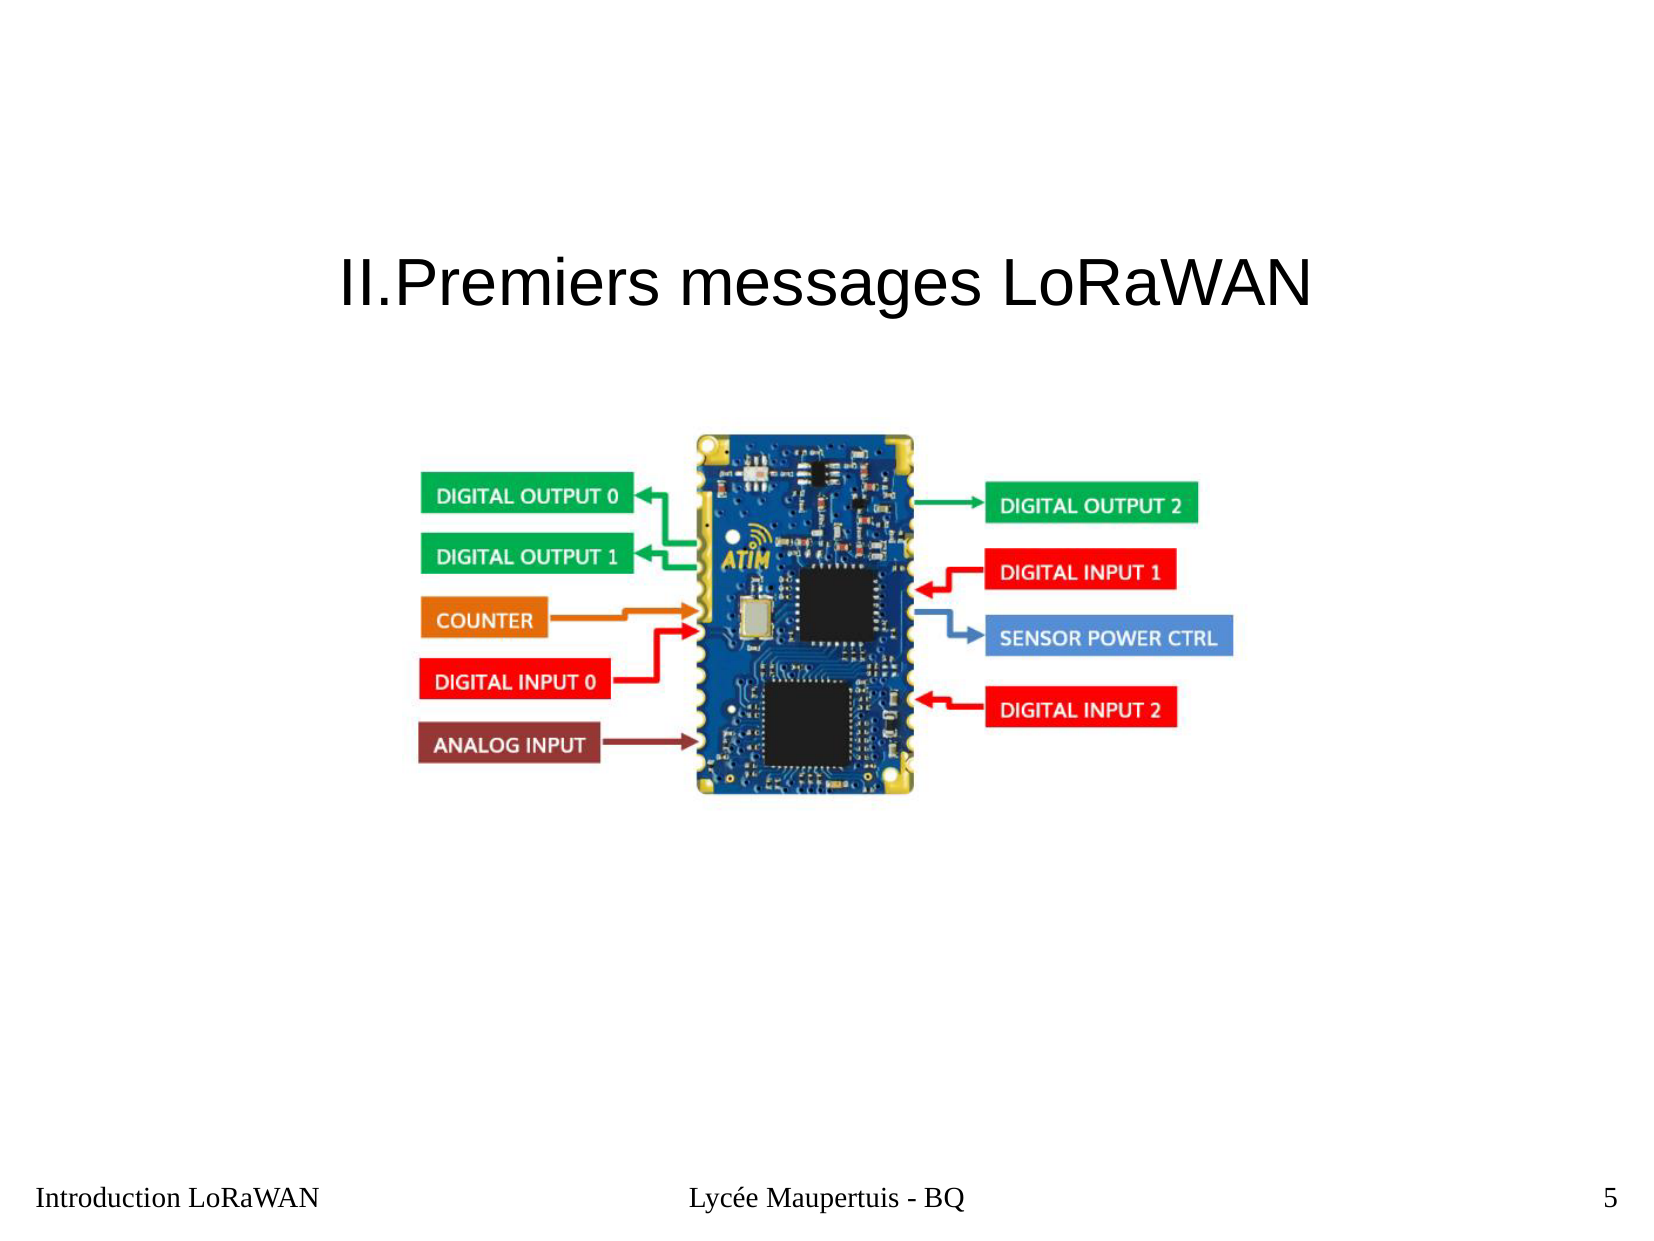

# Premiers messages LoRaWAN
Introduction LoRaWAN
Lycée Maupertuis - BQ
5